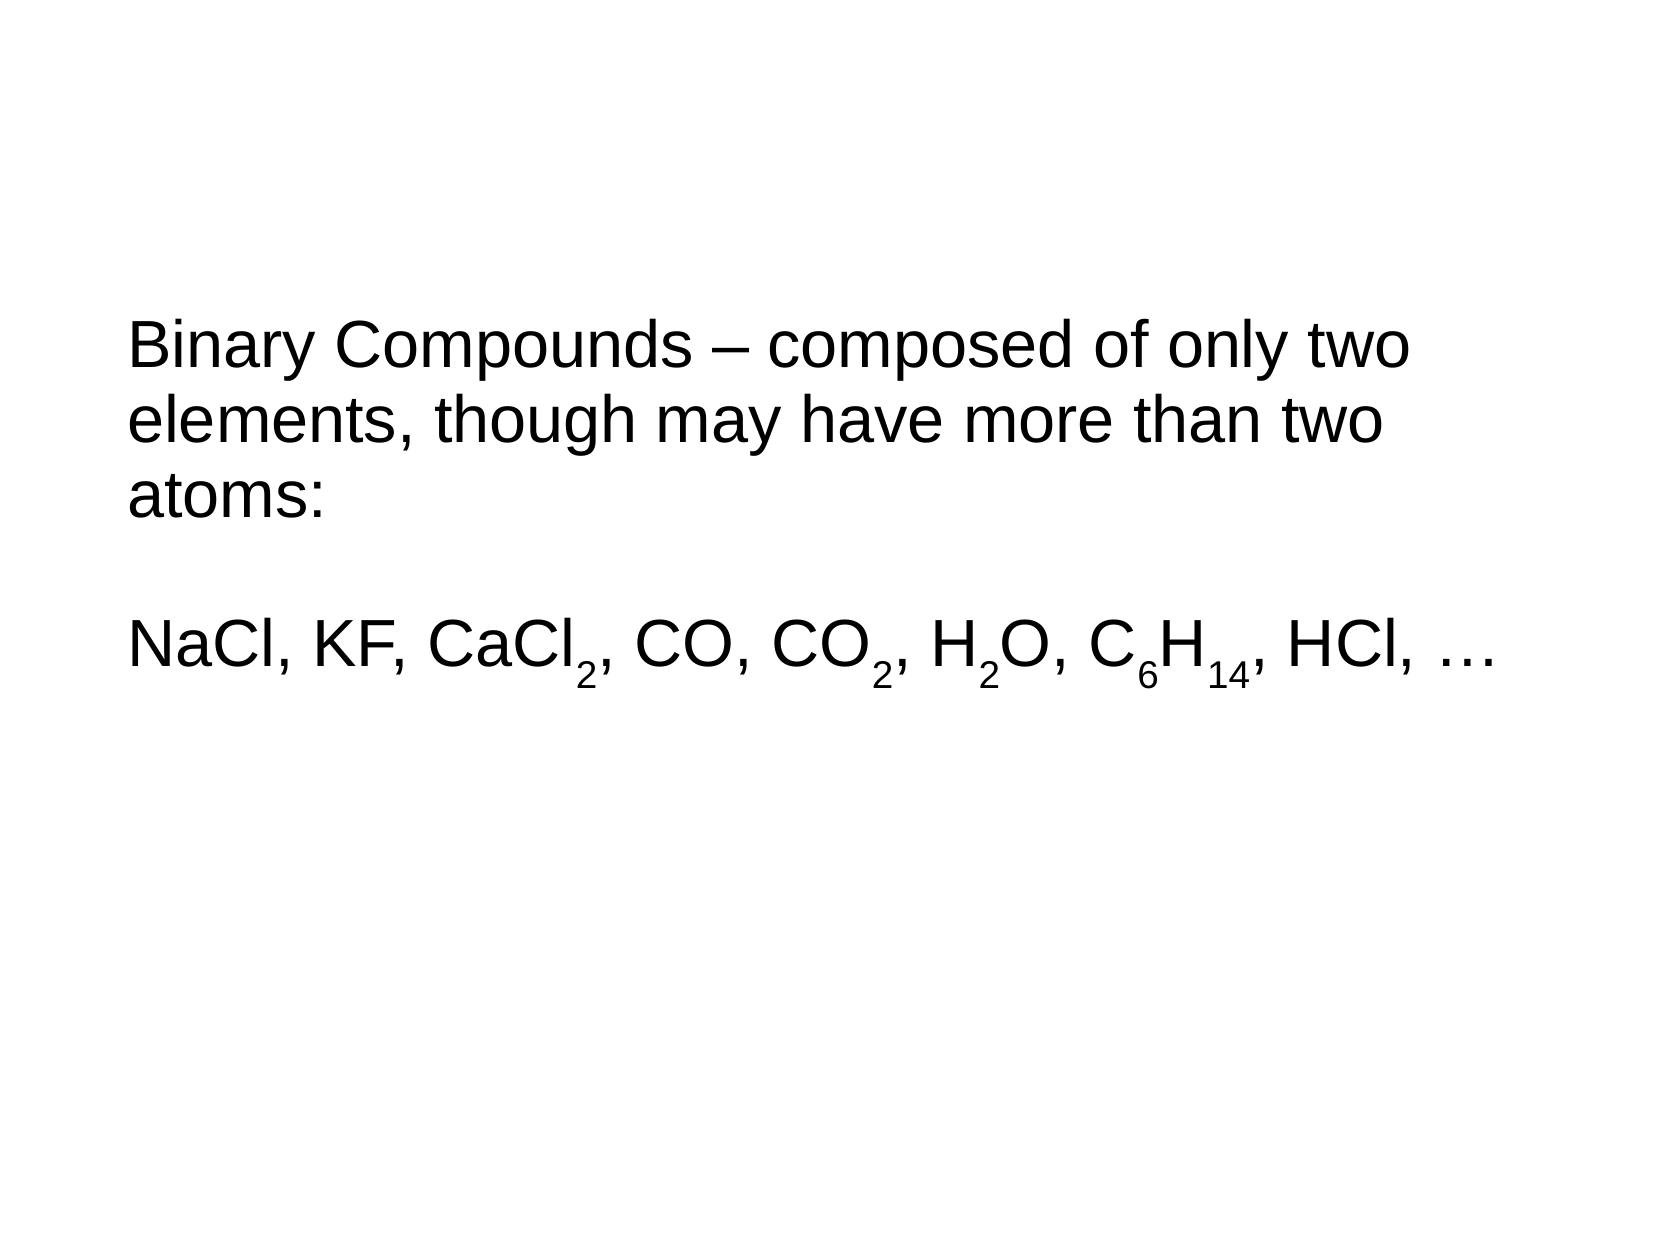

Binary Compounds – composed of only two elements, though may have more than two atoms:
NaCl, KF, CaCl2, CO, CO2, H2O, C6H14, HCl, …